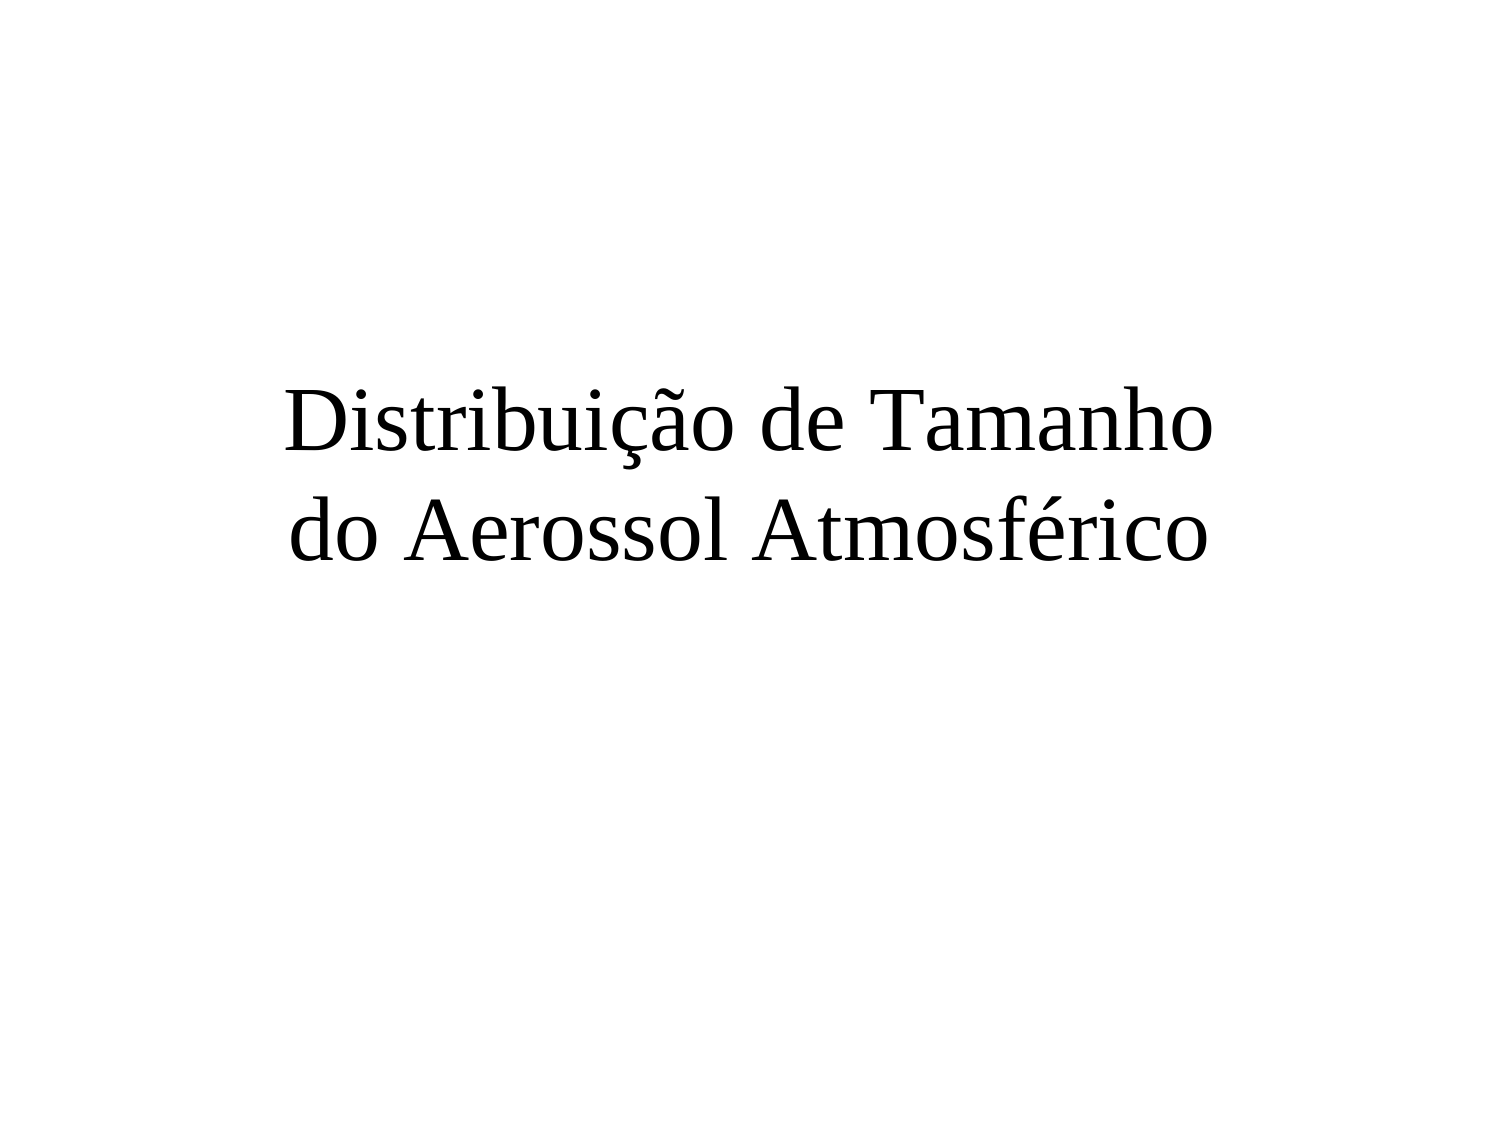

# Distribuição de Tamanho do Aerossol Atmosférico